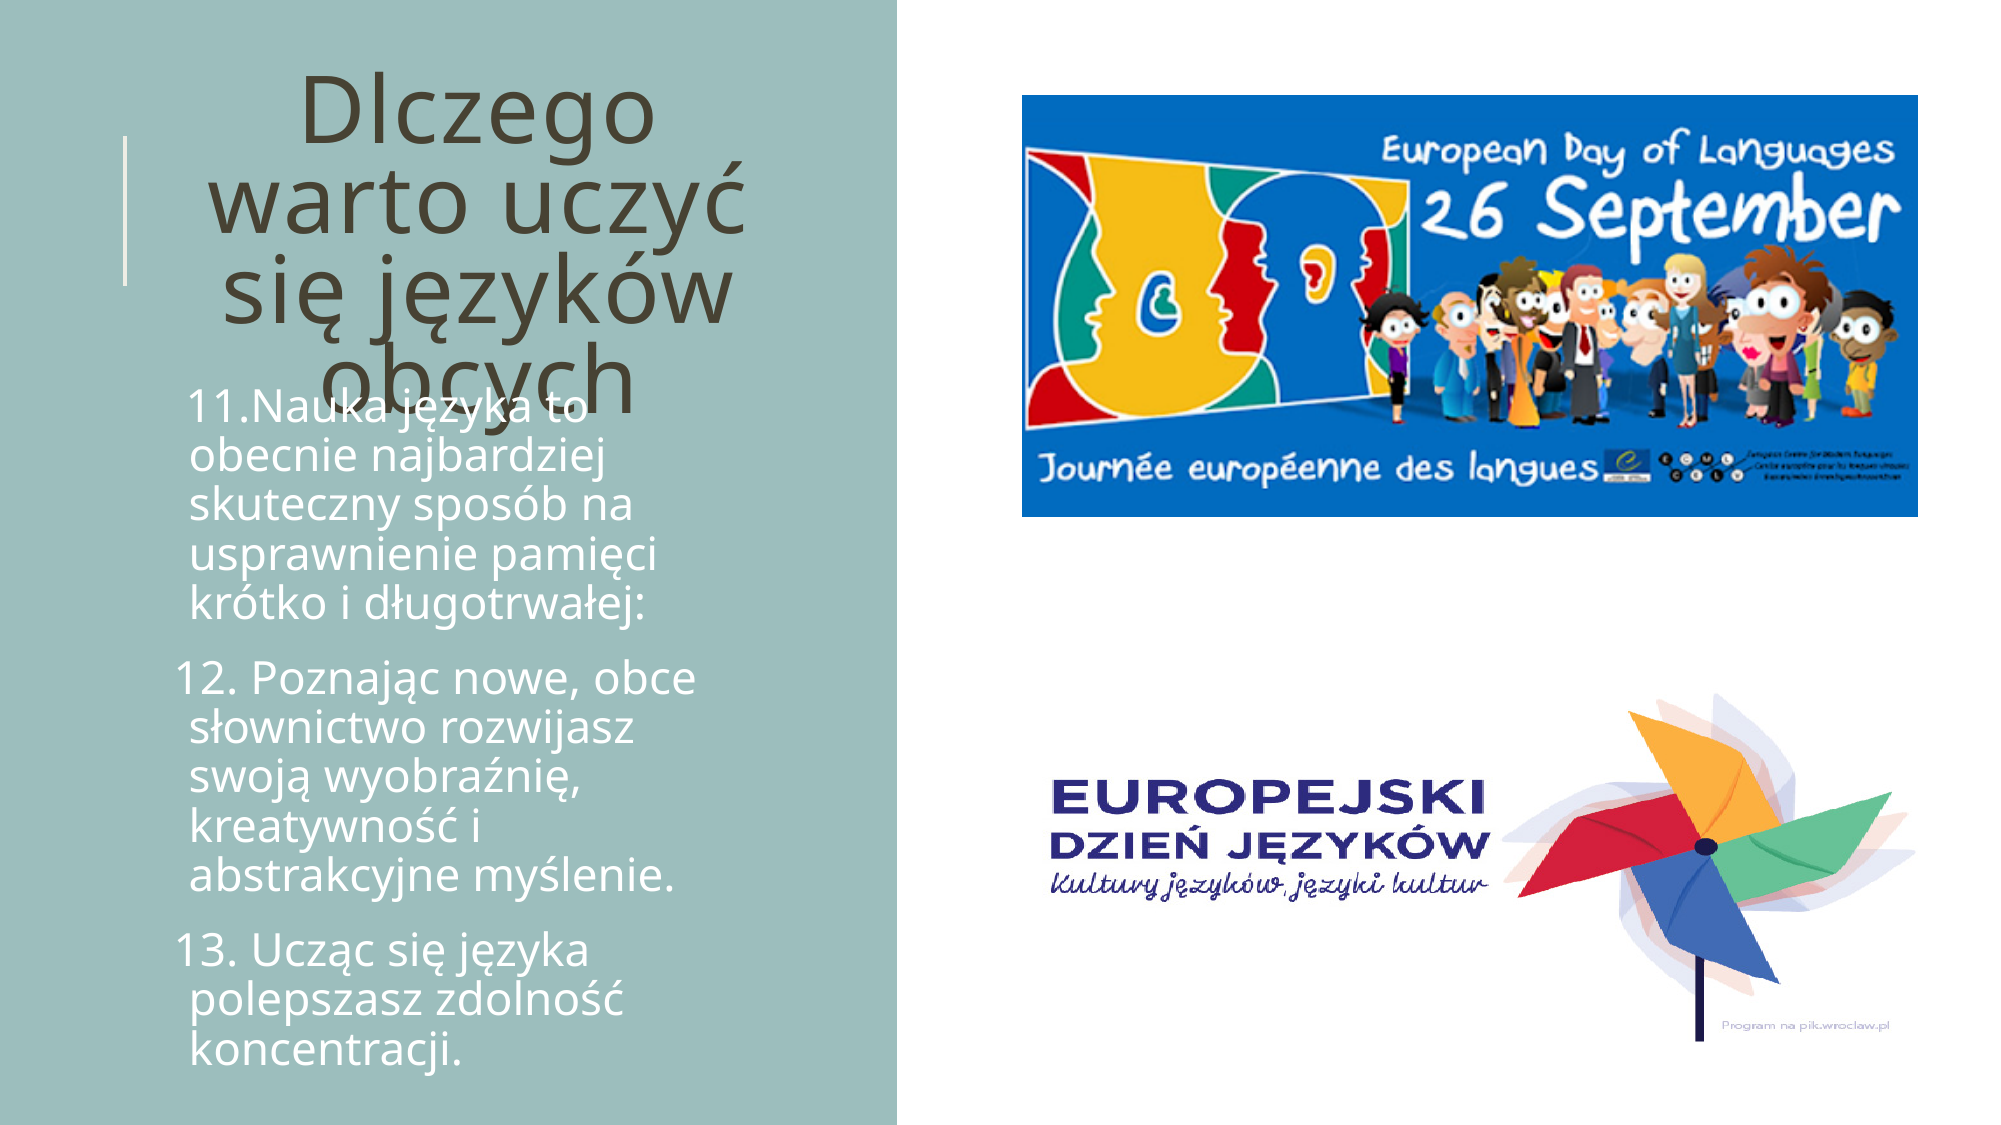

# Dlczego warto uczyć się języków obcych
 11.Nauka języka to obecnie najbardziej skuteczny sposób na usprawnienie pamięci krótko i długotrwałej:
12. Poznając nowe, obce słownictwo rozwijasz swoją wyobraźnię, kreatywność i abstrakcyjne myślenie.
13. Ucząc się języka polepszasz zdolność koncentracji.